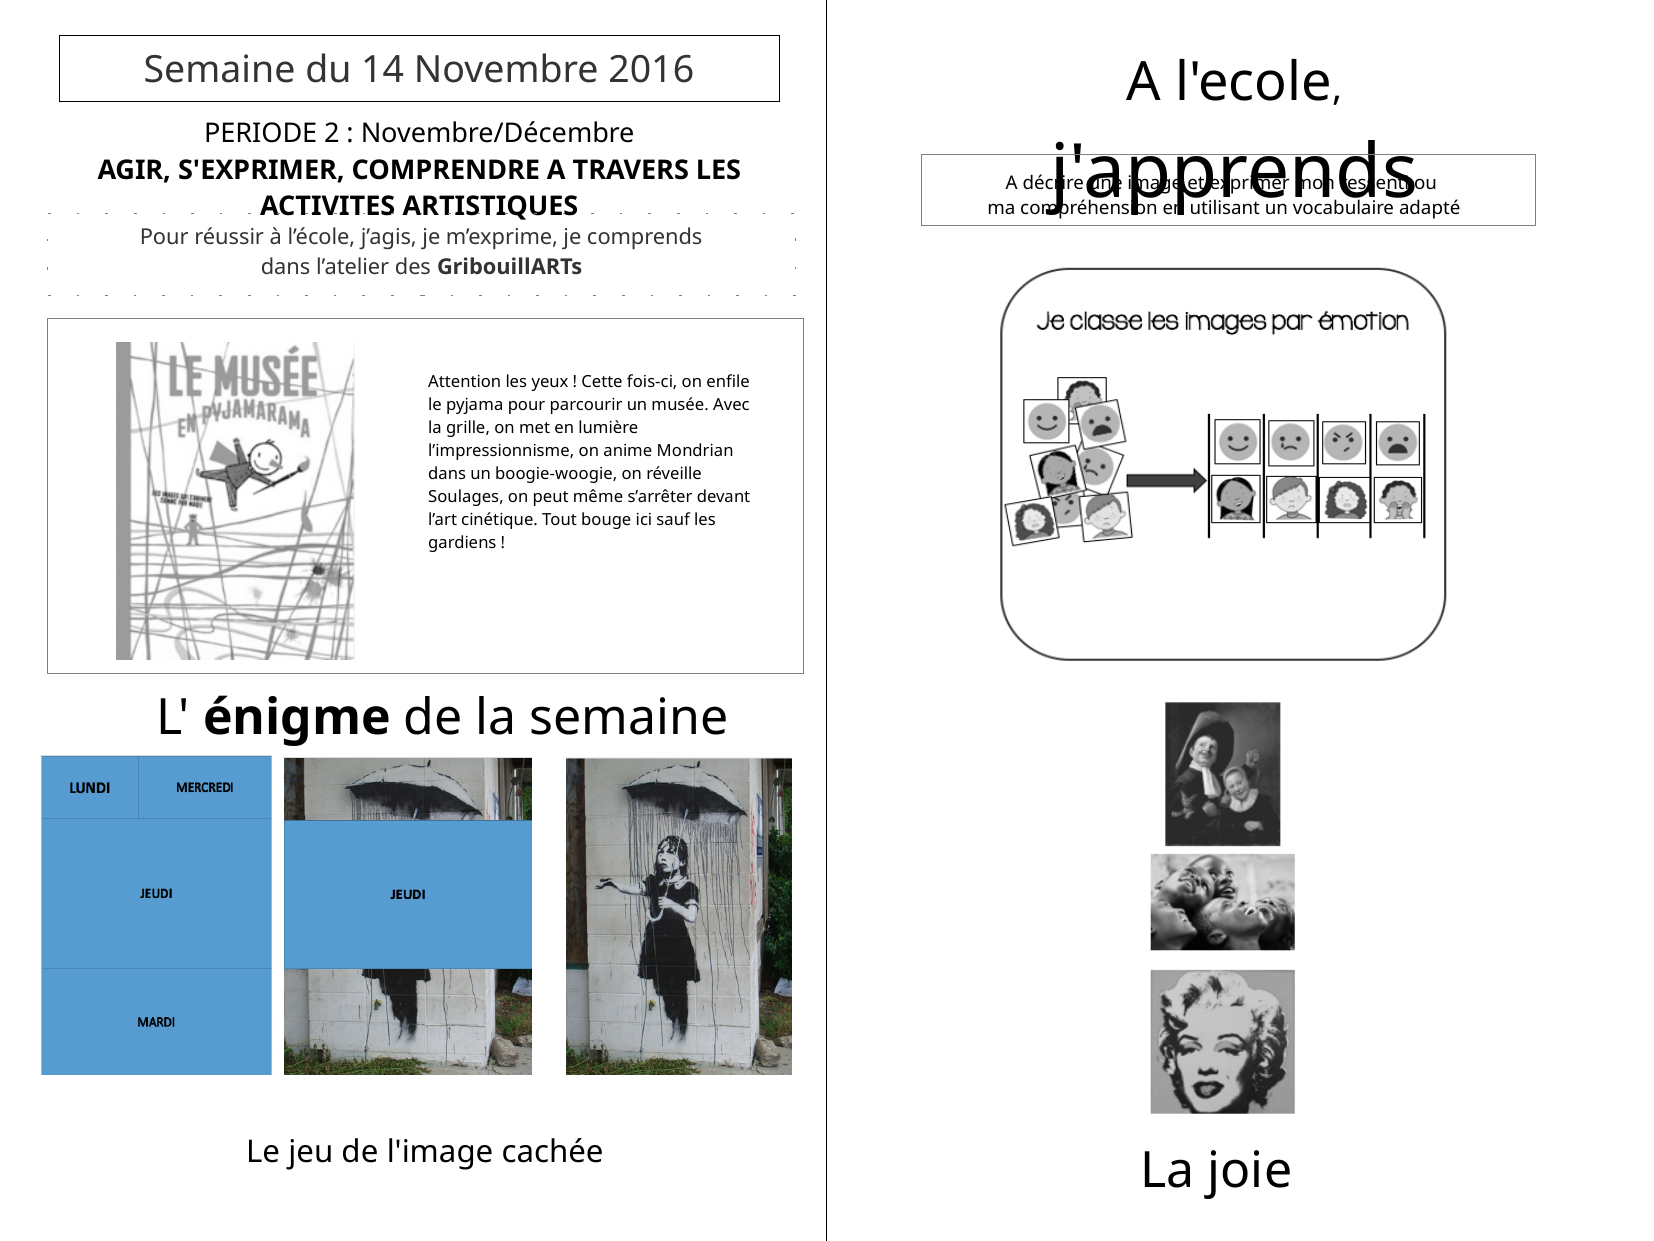

Semaine du 14 Novembre 2016
A l'ecole, j'apprends
PERIODE 2 : Novembre/Décembre
AGIR, S'EXPRIMER, COMPRENDRE A TRAVERS LES ACTIVITES ARTISTIQUES
A décrire une image et exprimer mon ressenti ou
ma compréhension en utilisant un vocabulaire adapté
Pour réussir à l’école, j’agis, je m’exprime, je comprends
dans l’atelier des GribouillARTs
Attention les yeux ! Cette fois-ci, on enfile le pyjama pour parcourir un musée. Avec la grille, on met en lumière l’impressionnisme, on anime Mondrian dans un boogie-woogie, on réveille Soulages, on peut même s’arrêter devant l’art cinétique. Tout bouge ici sauf les gardiens !
L' énigme de la semaine
Le jeu de l'image cachée
La joie